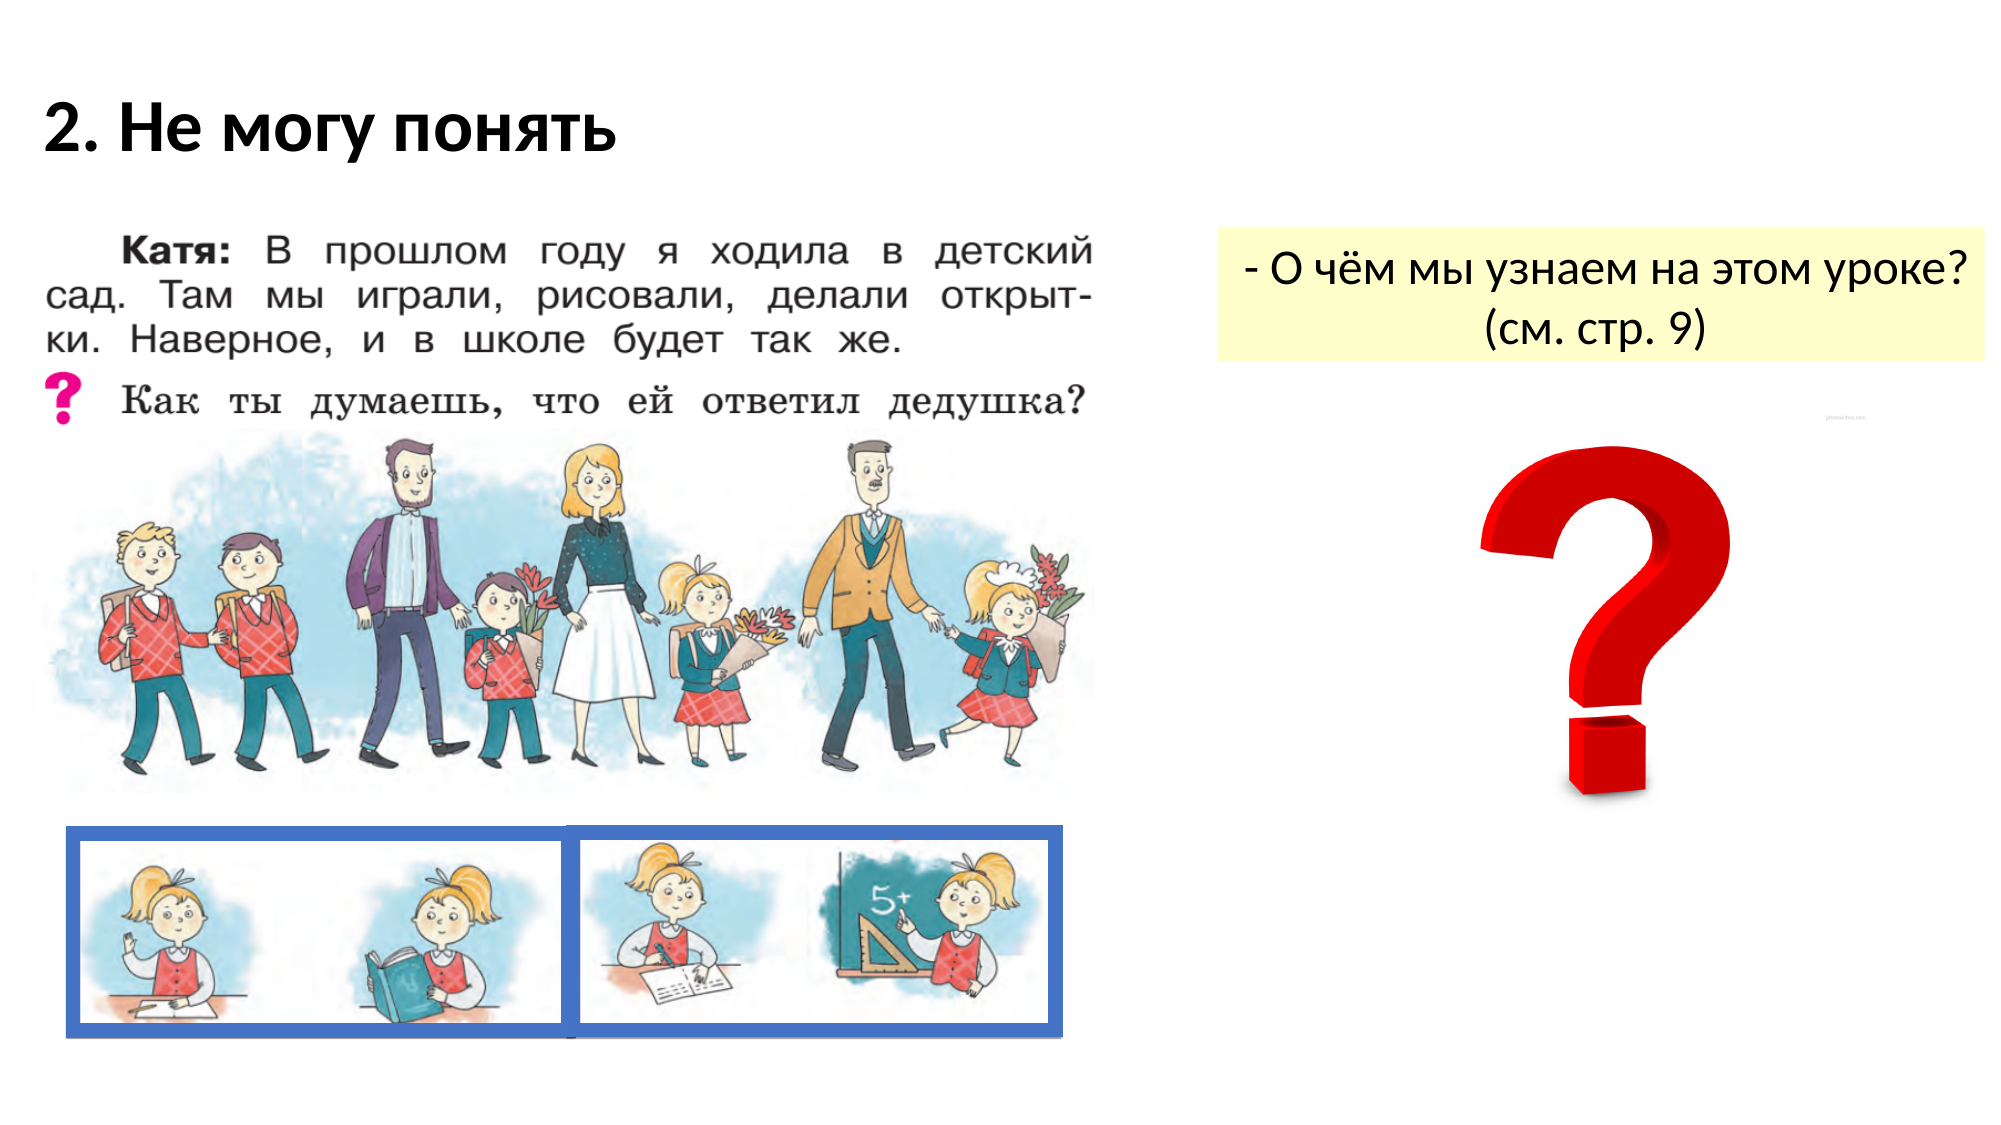

# 2. Не могу понять
 - О чём мы узнаем на этом уроке?
(см. стр. 9)